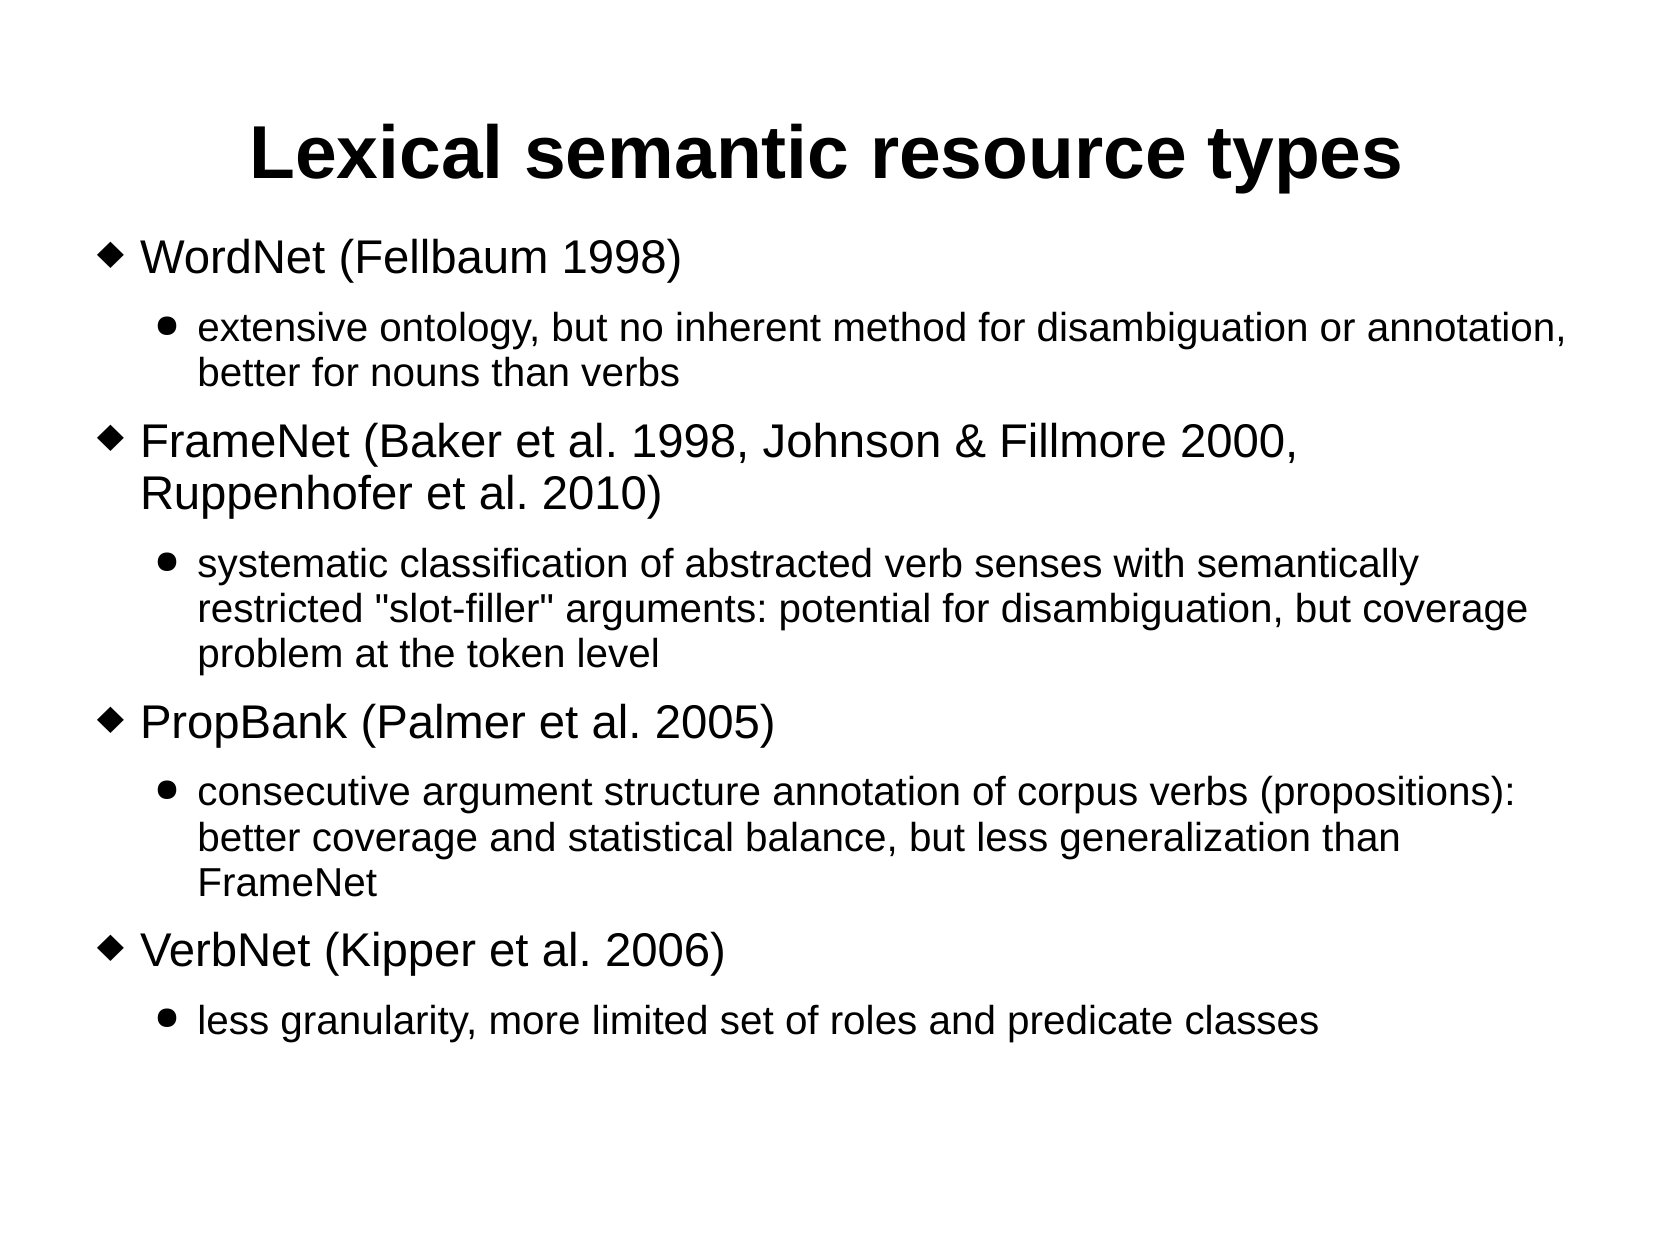

# Lexical semantic resource types
WordNet (Fellbaum 1998)
extensive ontology, but no inherent method for disambiguation or annotation, better for nouns than verbs
FrameNet (Baker et al. 1998, Johnson & Fillmore 2000, Ruppenhofer et al. 2010)
systematic classification of abstracted verb senses with semantically restricted "slot-filler" arguments: potential for disambiguation, but coverage problem at the token level
PropBank (Palmer et al. 2005)
consecutive argument structure annotation of corpus verbs (propositions): better coverage and statistical balance, but less generalization than FrameNet
VerbNet (Kipper et al. 2006)
less granularity, more limited set of roles and predicate classes